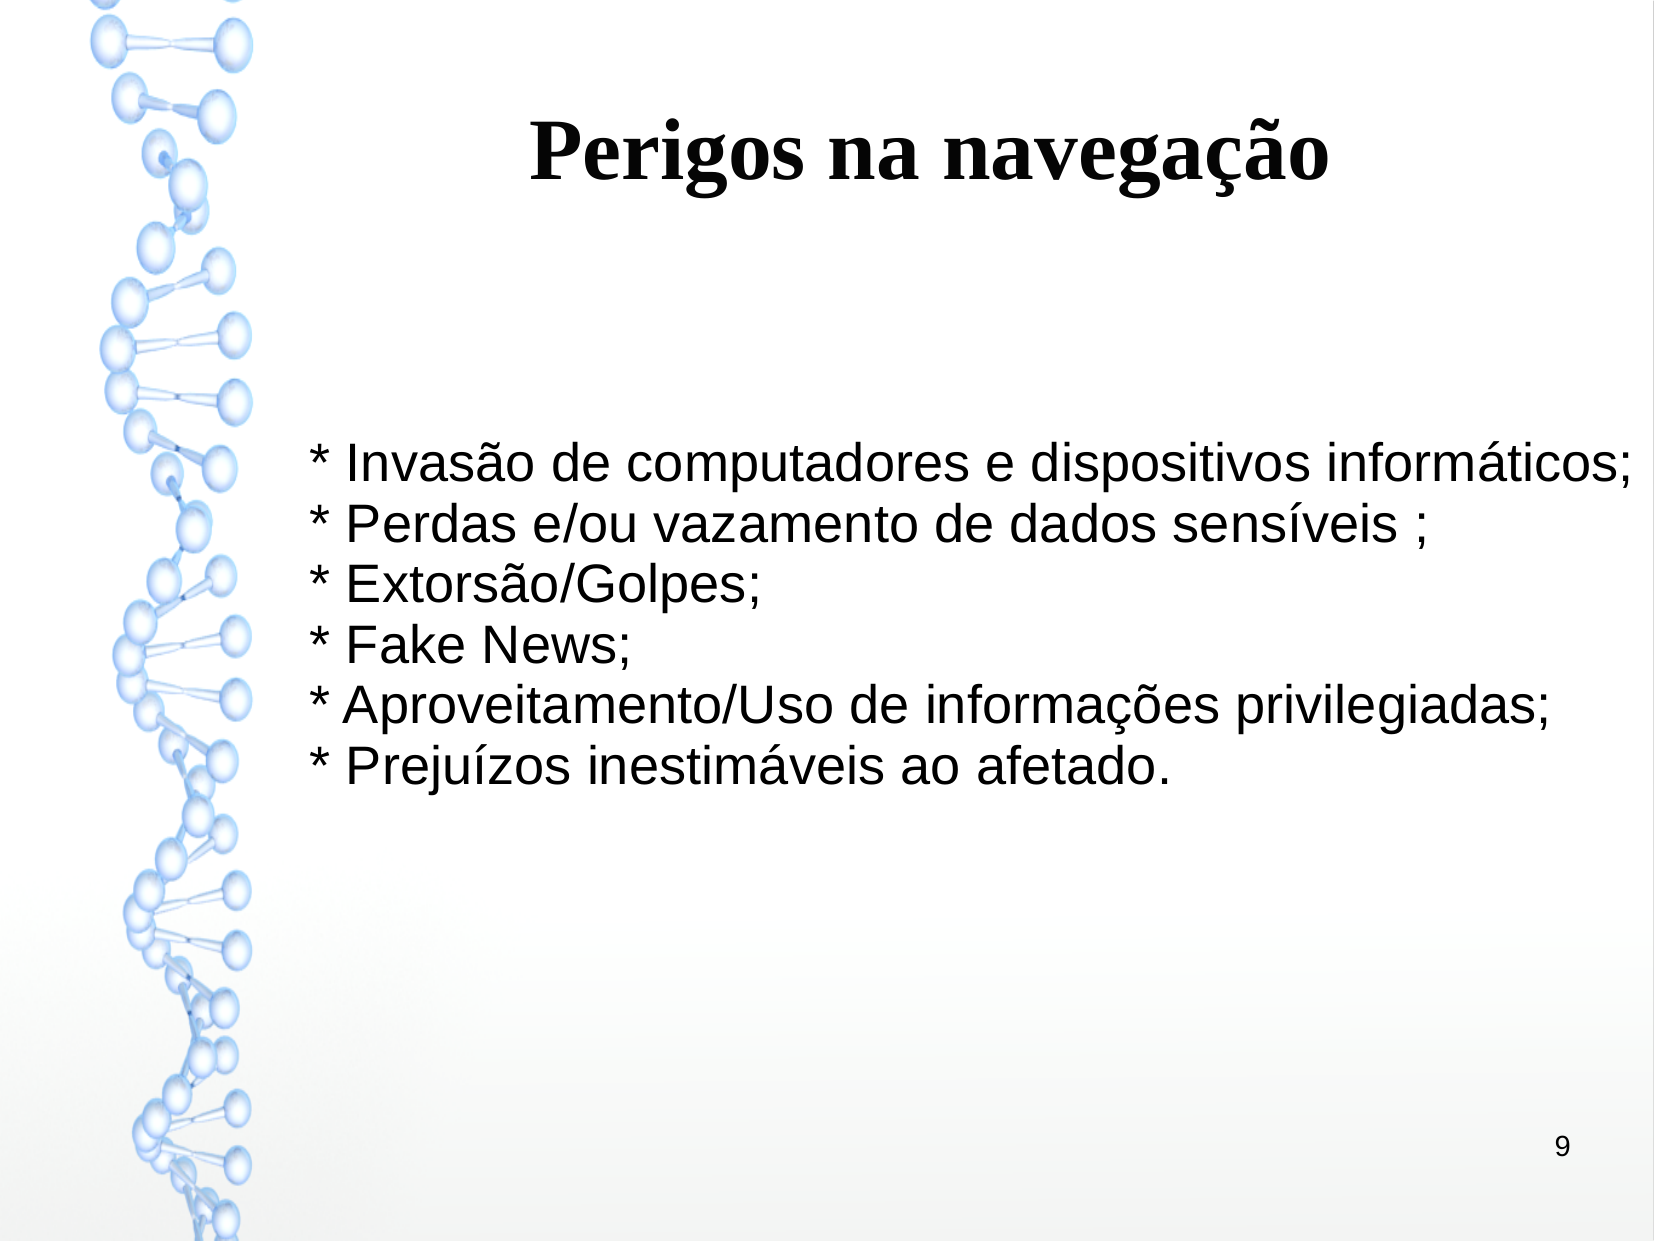

# Perigos na navegação
* Invasão de computadores e dispositivos informáticos;
* Perdas e/ou vazamento de dados sensíveis ;
* Extorsão/Golpes;
* Fake News;
* Aproveitamento/Uso de informações privilegiadas;
* Prejuízos inestimáveis ao afetado.
9